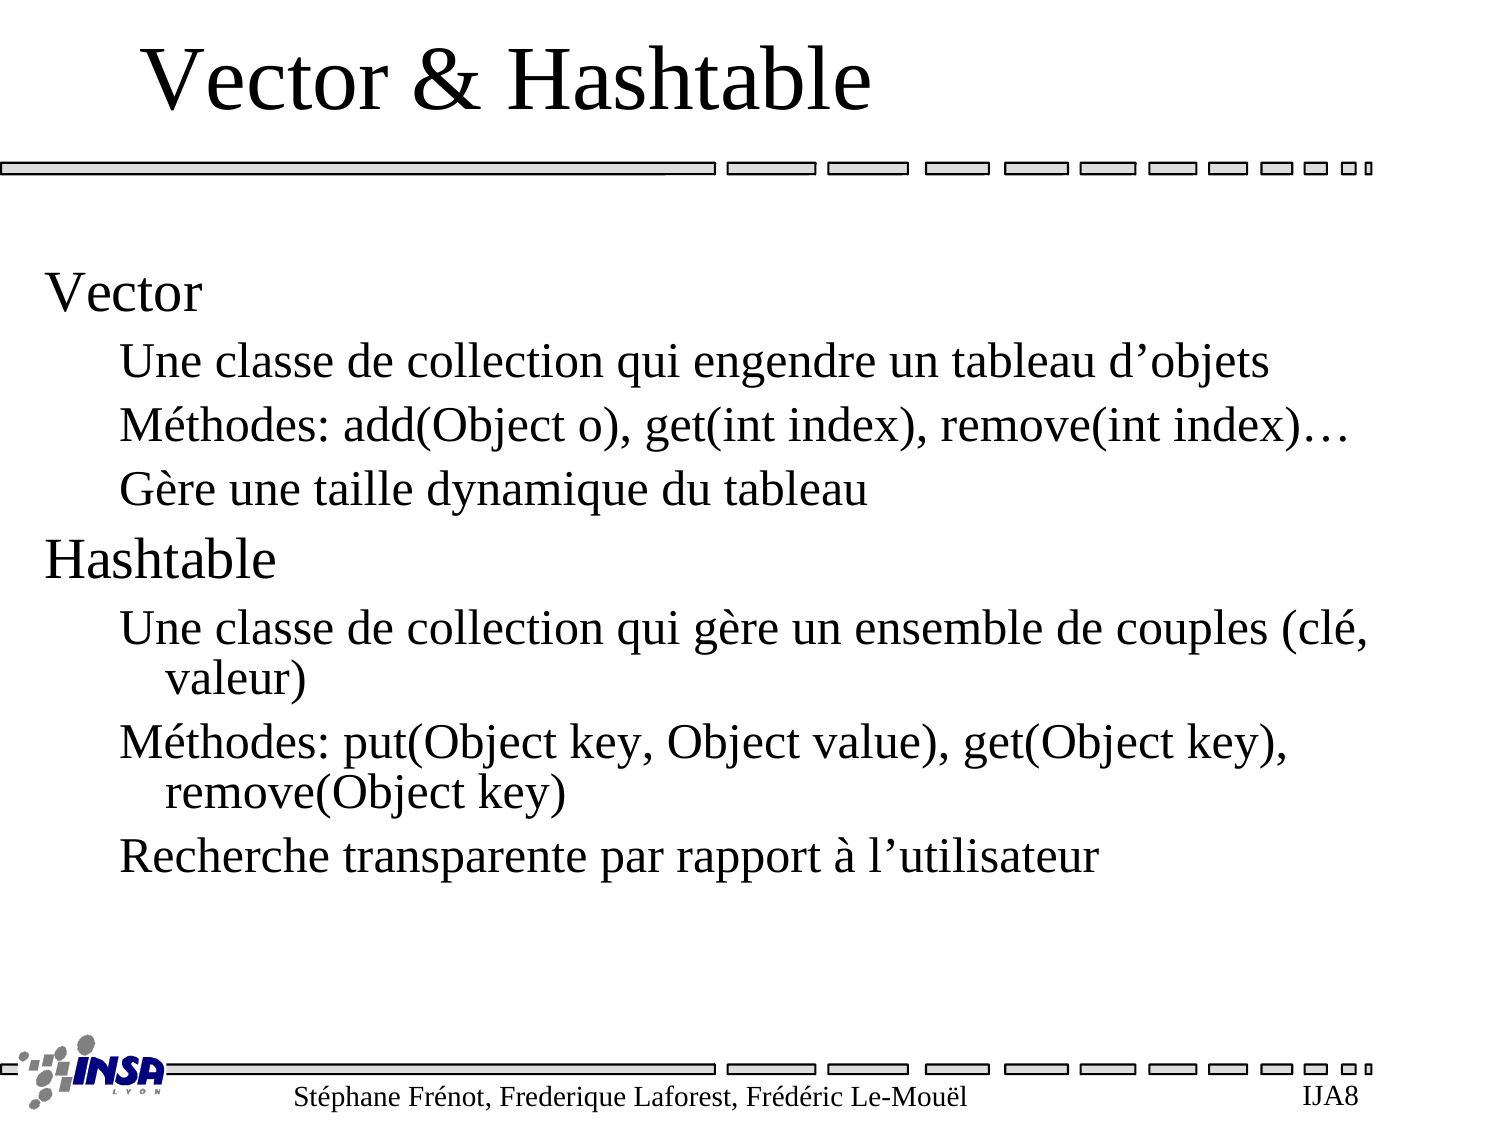

# Vector & Hashtable
Vector
Une classe de collection qui engendre un tableau d’objets
Méthodes: add(Object o), get(int index), remove(int index)…
Gère une taille dynamique du tableau
Hashtable
Une classe de collection qui gère un ensemble de couples (clé, valeur)
Méthodes: put(Object key, Object value), get(Object key), remove(Object key)
Recherche transparente par rapport à l’utilisateur